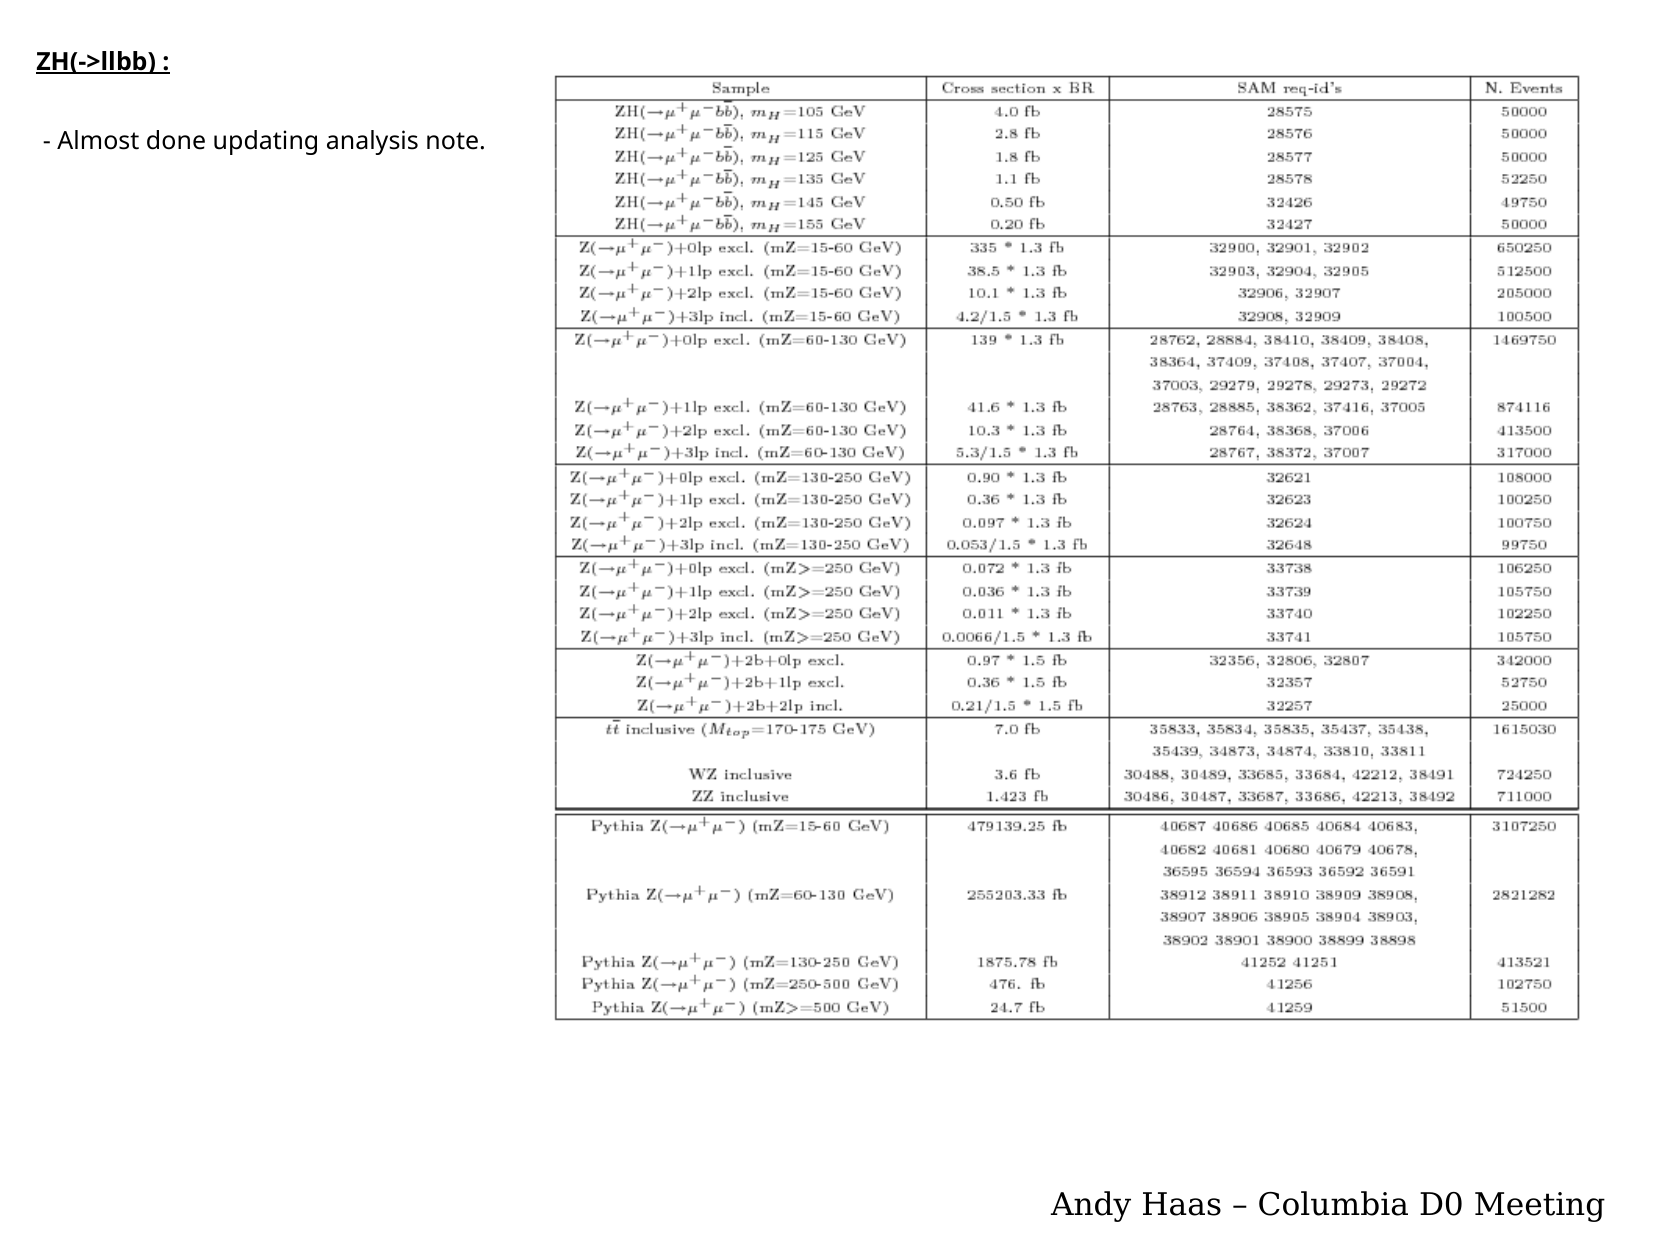

ZH(->llbb) :
 - Almost done updating analysis note.